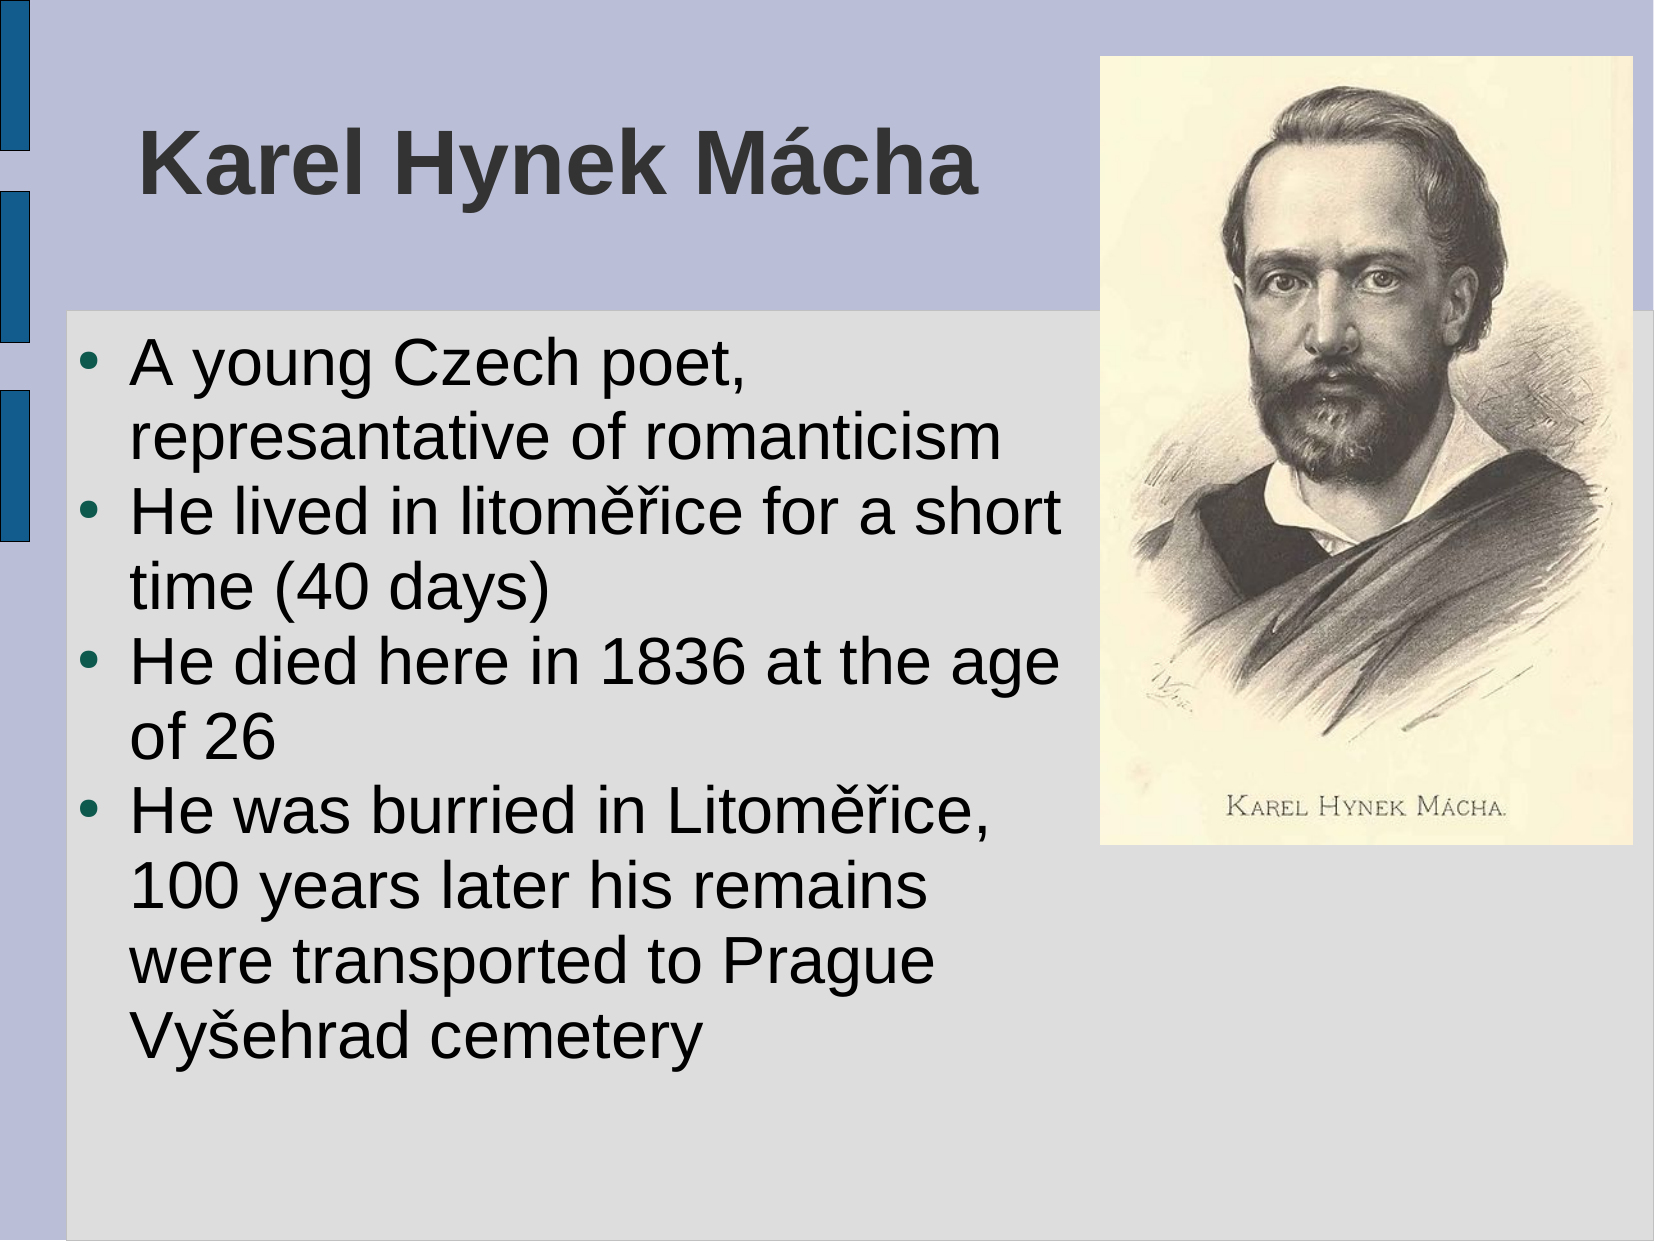

# Karel Hynek Mácha
A young Czech poet, represantative of romanticism
He lived in litoměřice for a short time (40 days)
He died here in 1836 at the age of 26
He was burried in Litoměřice, 100 years later his remains were transported to Prague Vyšehrad cemetery